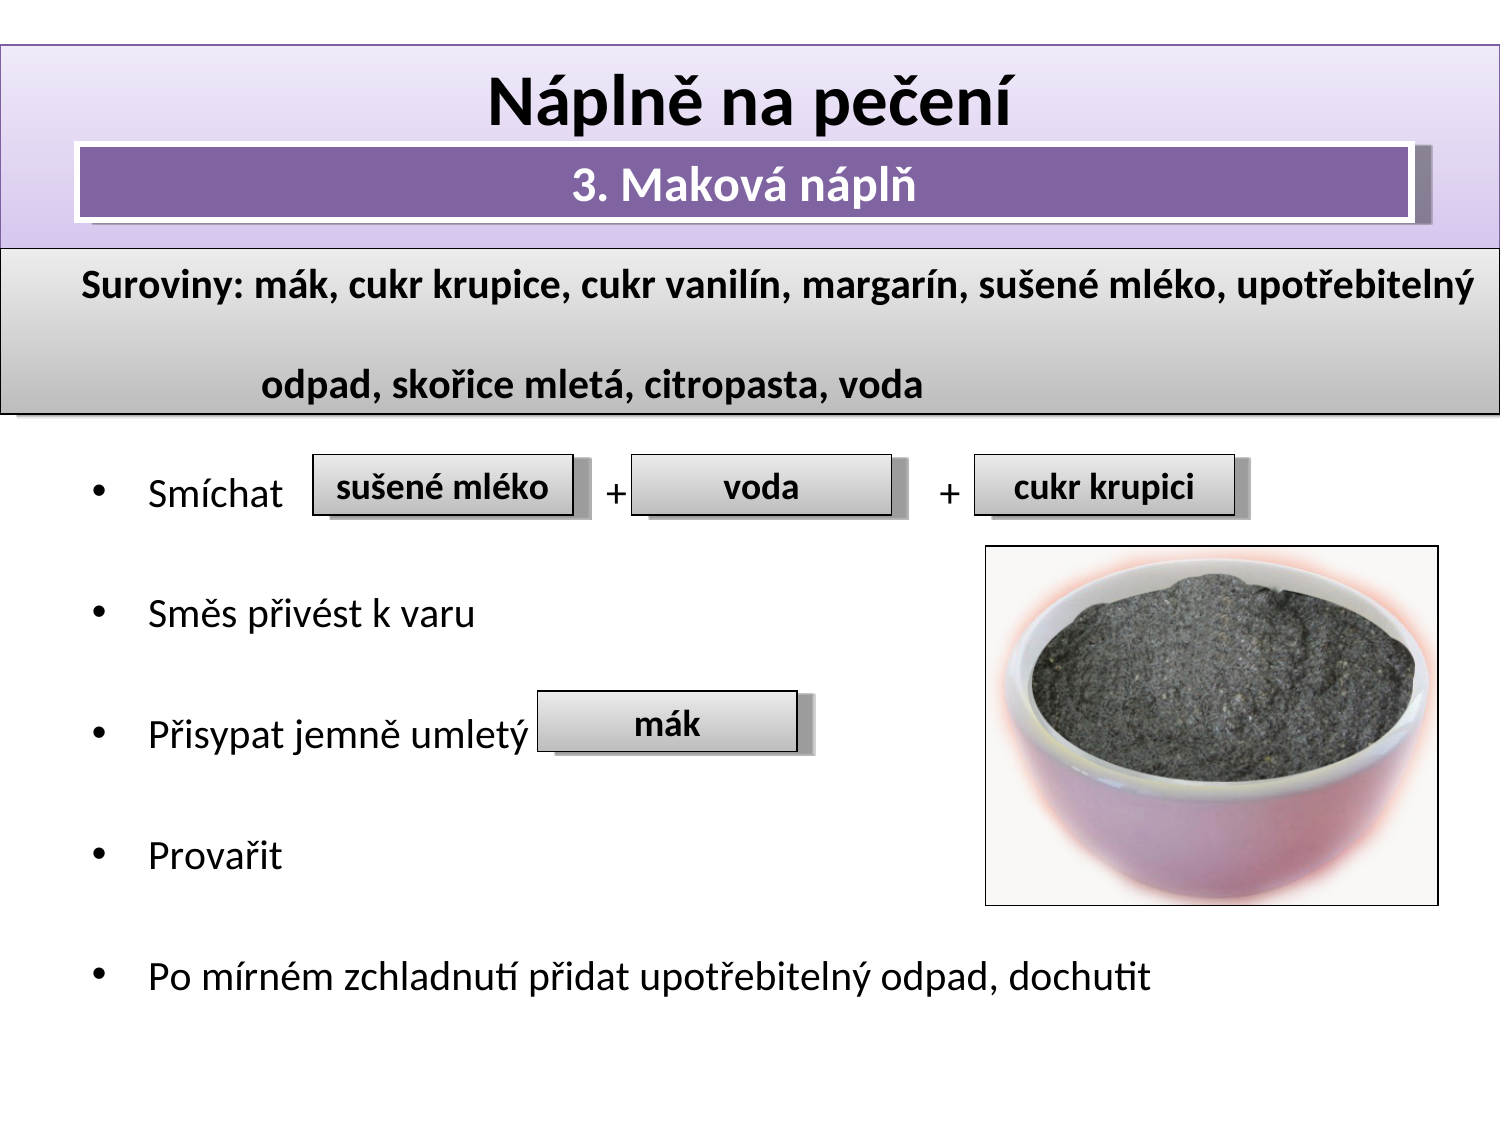

#
Náplně na pečení
3. Maková náplň
 Suroviny: mák, cukr krupice, cukr vanilín, margarín, sušené mléko, upotřebitelný
 odpad, skořice mletá, citropasta, voda
sušené mléko
voda
cukr krupici
Smíchat + +
Směs přivést k varu
Přisypat jemně umletý
Provařit
Po mírném zchladnutí přidat upotřebitelný odpad, dochutit
mák